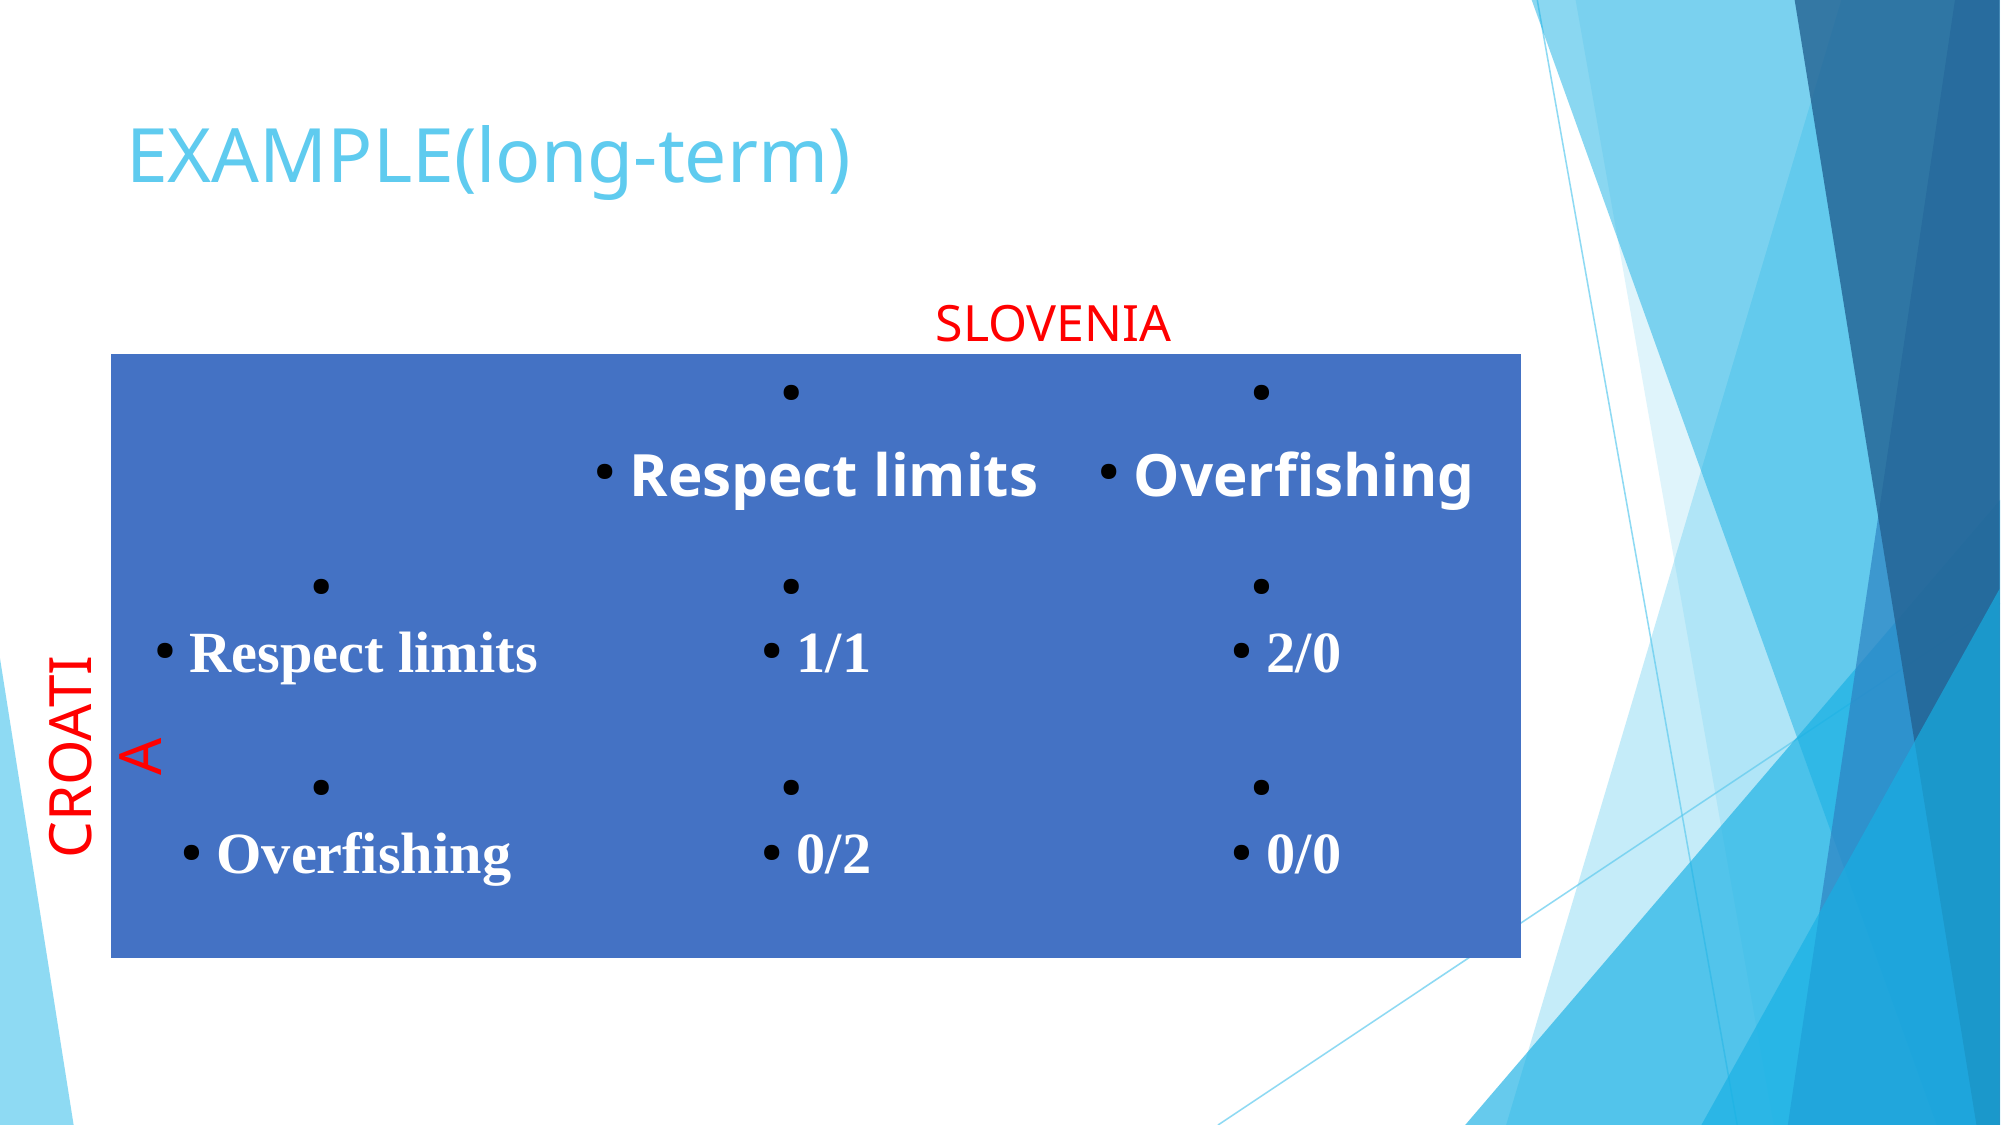

# EXAMPLE(long-term)
SLOVENIA
| | Respect limits | Overfishing |
| --- | --- | --- |
| Respect limits | 1/1 | 2/0 |
| Overfishing | 0/2 | 0/0 |
CROATIA